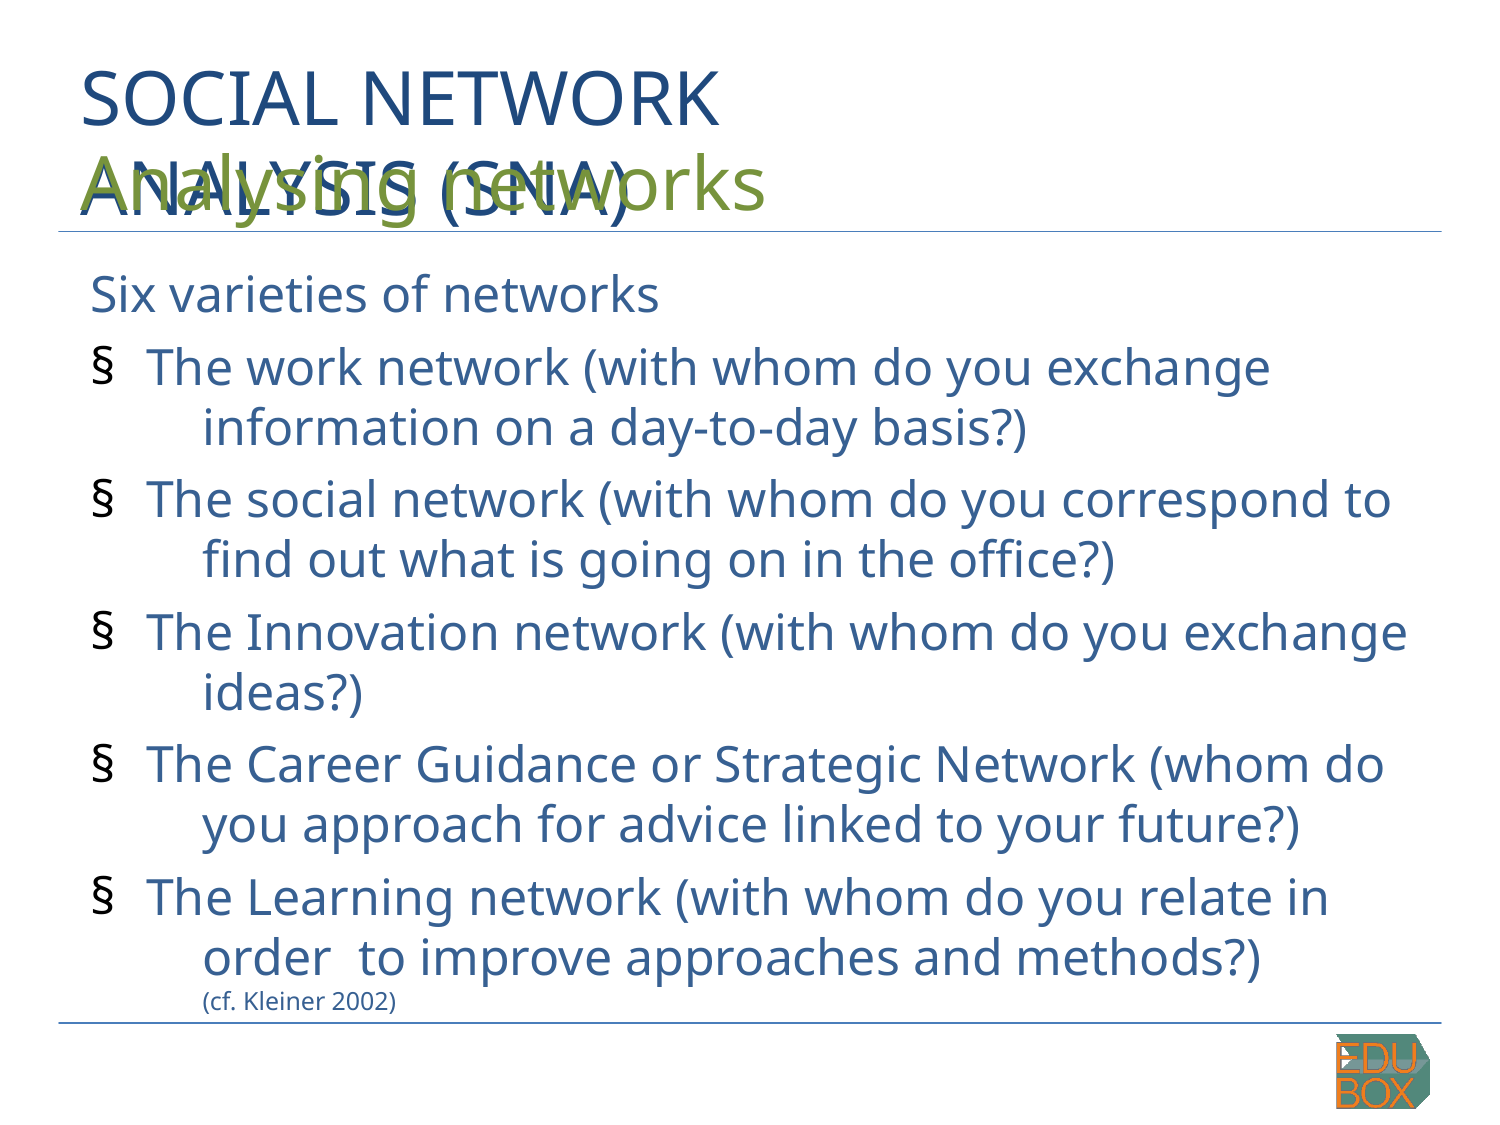

# SOCIAL NETWORK ANALYSIS (SNA)
Analysing networks
Six varieties of networks
The work network (with whom do you exchange information on a day-to-day basis?)
The social network (with whom do you correspond to find out what is going on in the office?)
The Innovation network (with whom do you exchange ideas?)
The Career Guidance or Strategic Network (whom do you approach for advice linked to your future?)
The Learning network (with whom do you relate in order to improve approaches and methods?)		(cf. Kleiner 2002)